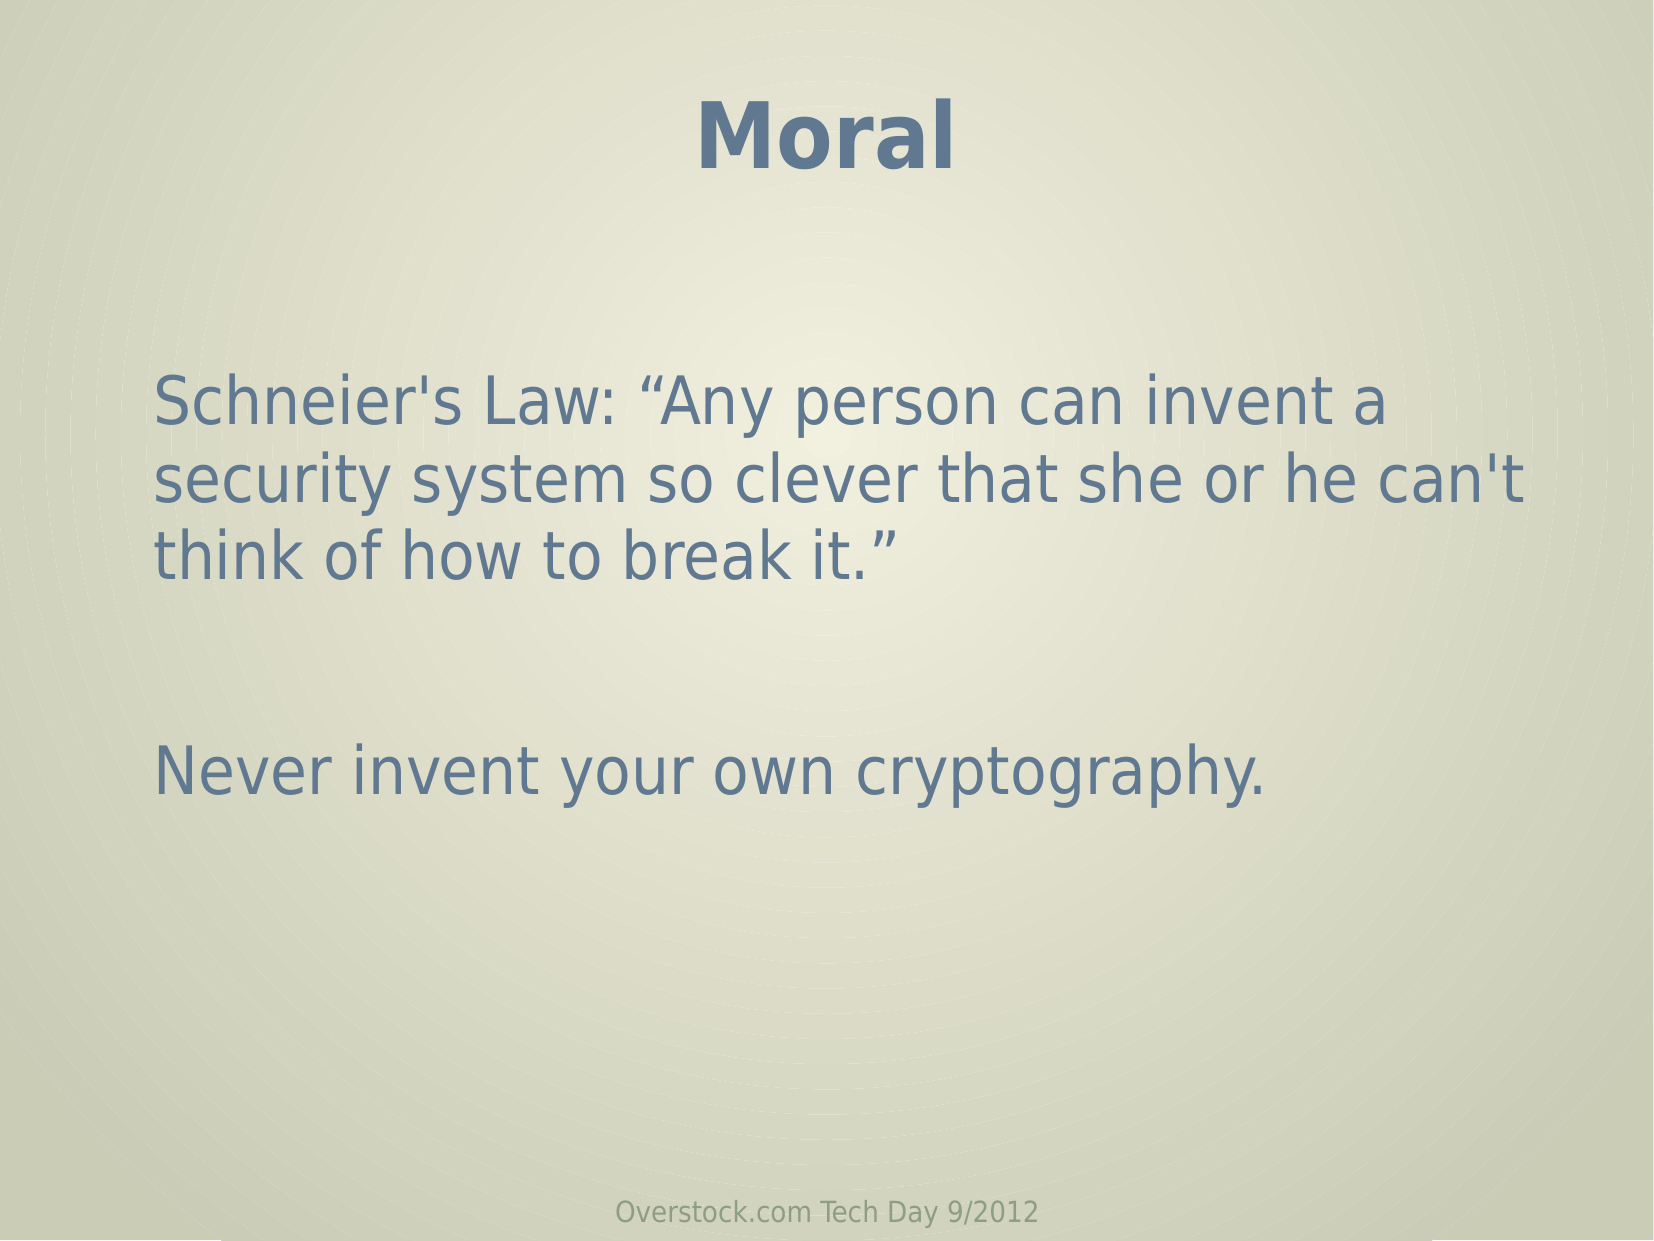

# Moral
Schneier's Law: “Any person can invent a security system so clever that she or he can't think of how to break it.”
Never invent your own cryptography.
Overstock.com Tech Day 9/2012